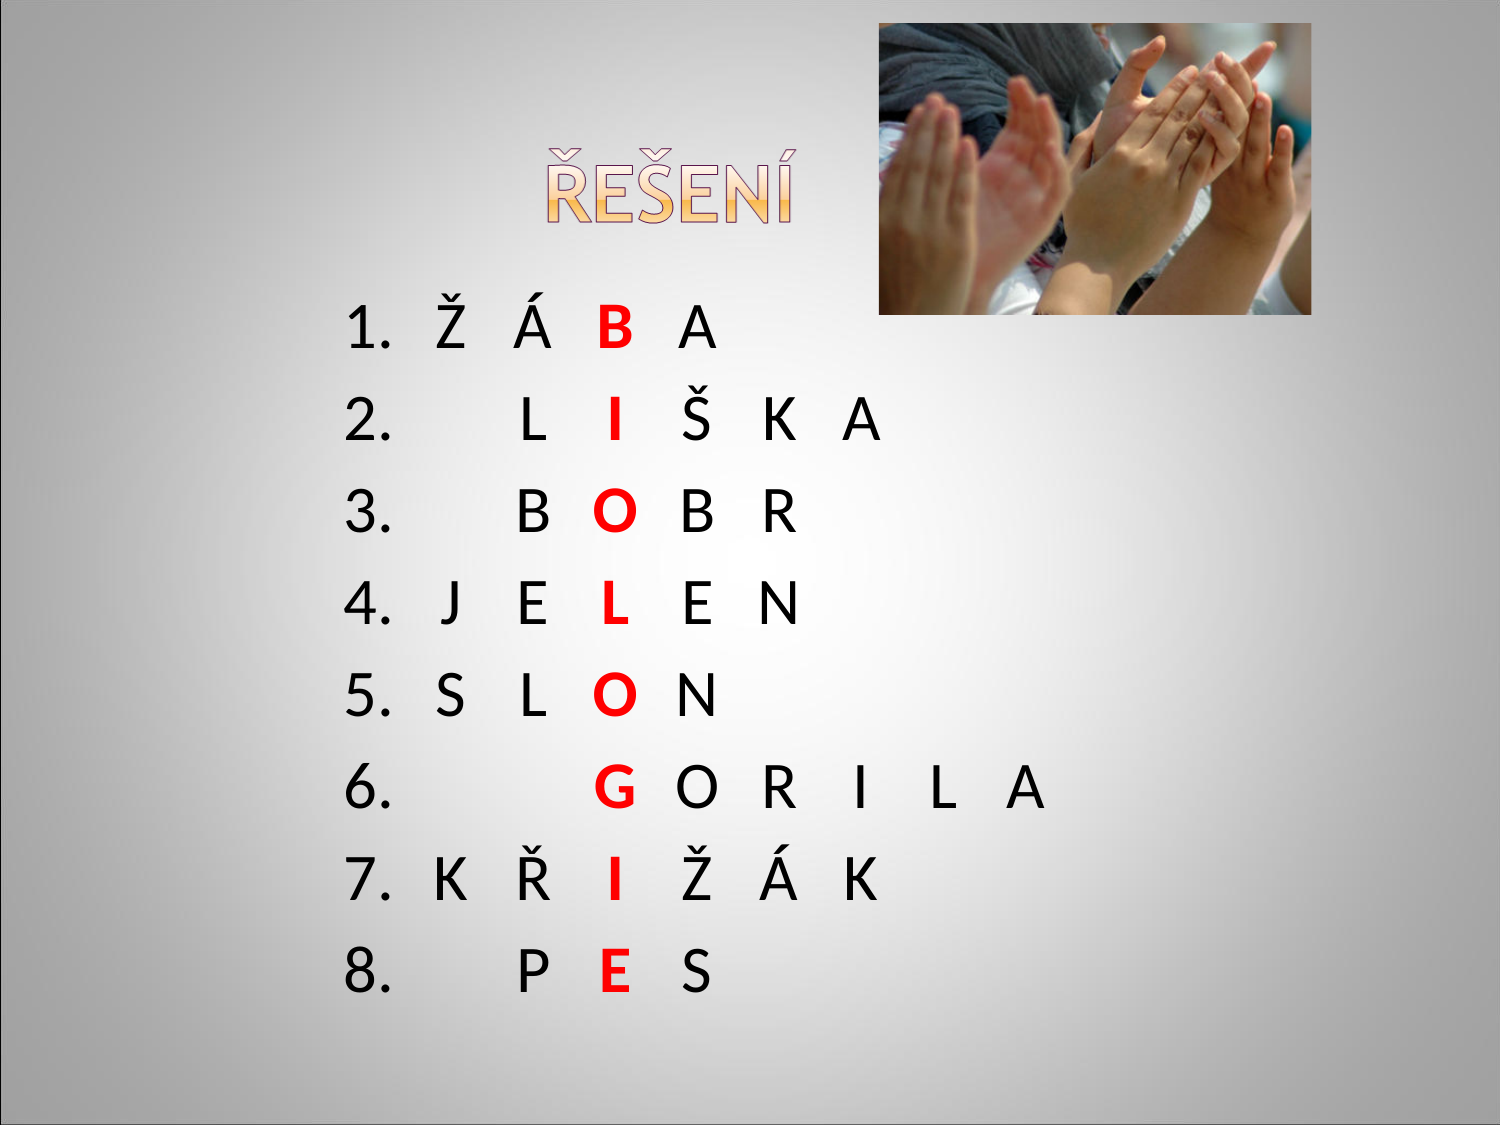

| 1. | Ž | Á | B | A | | | | |
| --- | --- | --- | --- | --- | --- | --- | --- | --- |
| 2. | | L | I | Š | K | A | | |
| 3. | | B | O | B | R | | | |
| 4. | J | E | L | E | N | | | |
| 5. | S | L | O | N | | | | |
| 6. | | | G | O | R | I | L | A |
| 7. | K | Ř | I | Ž | Á | K | | |
| 8. | | P | E | S | | | | |